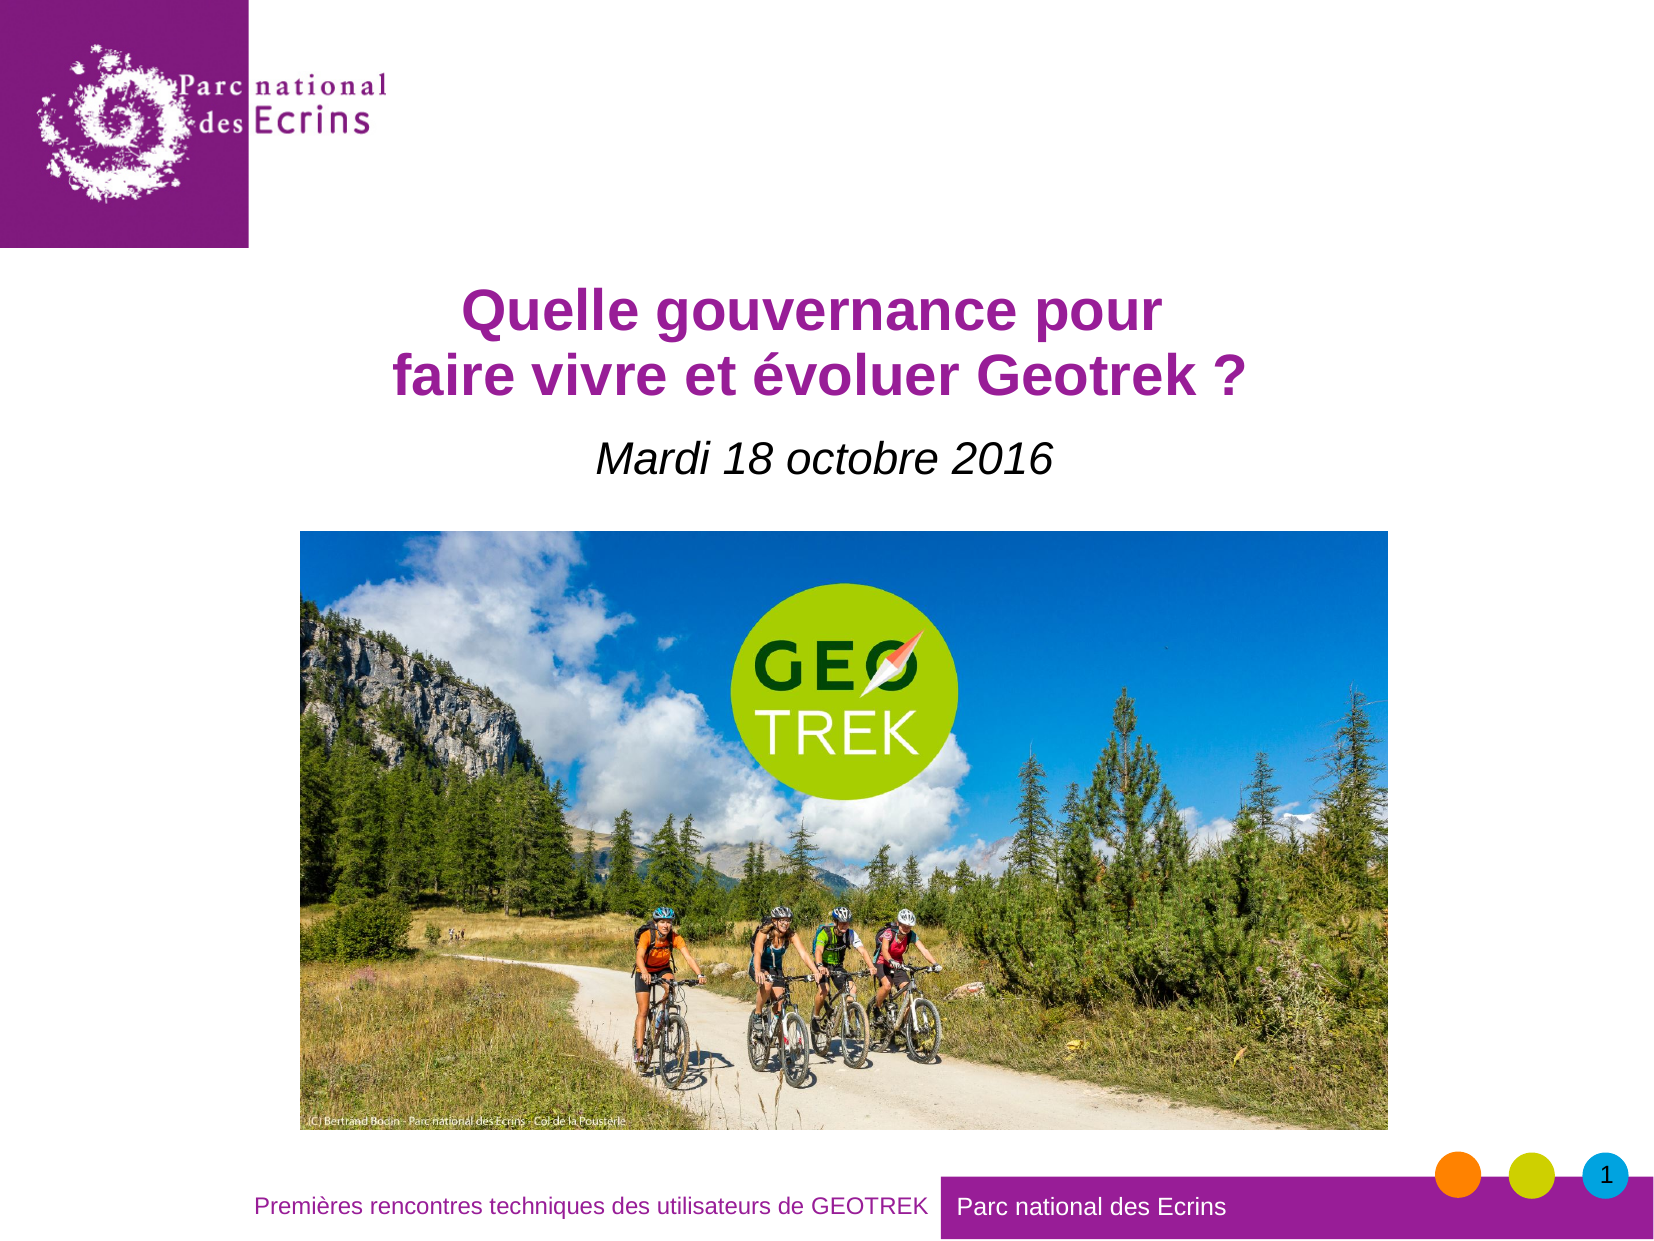

# Quelle gouvernance pour faire vivre et évoluer Geotrek ?
Mardi 18 octobre 2016